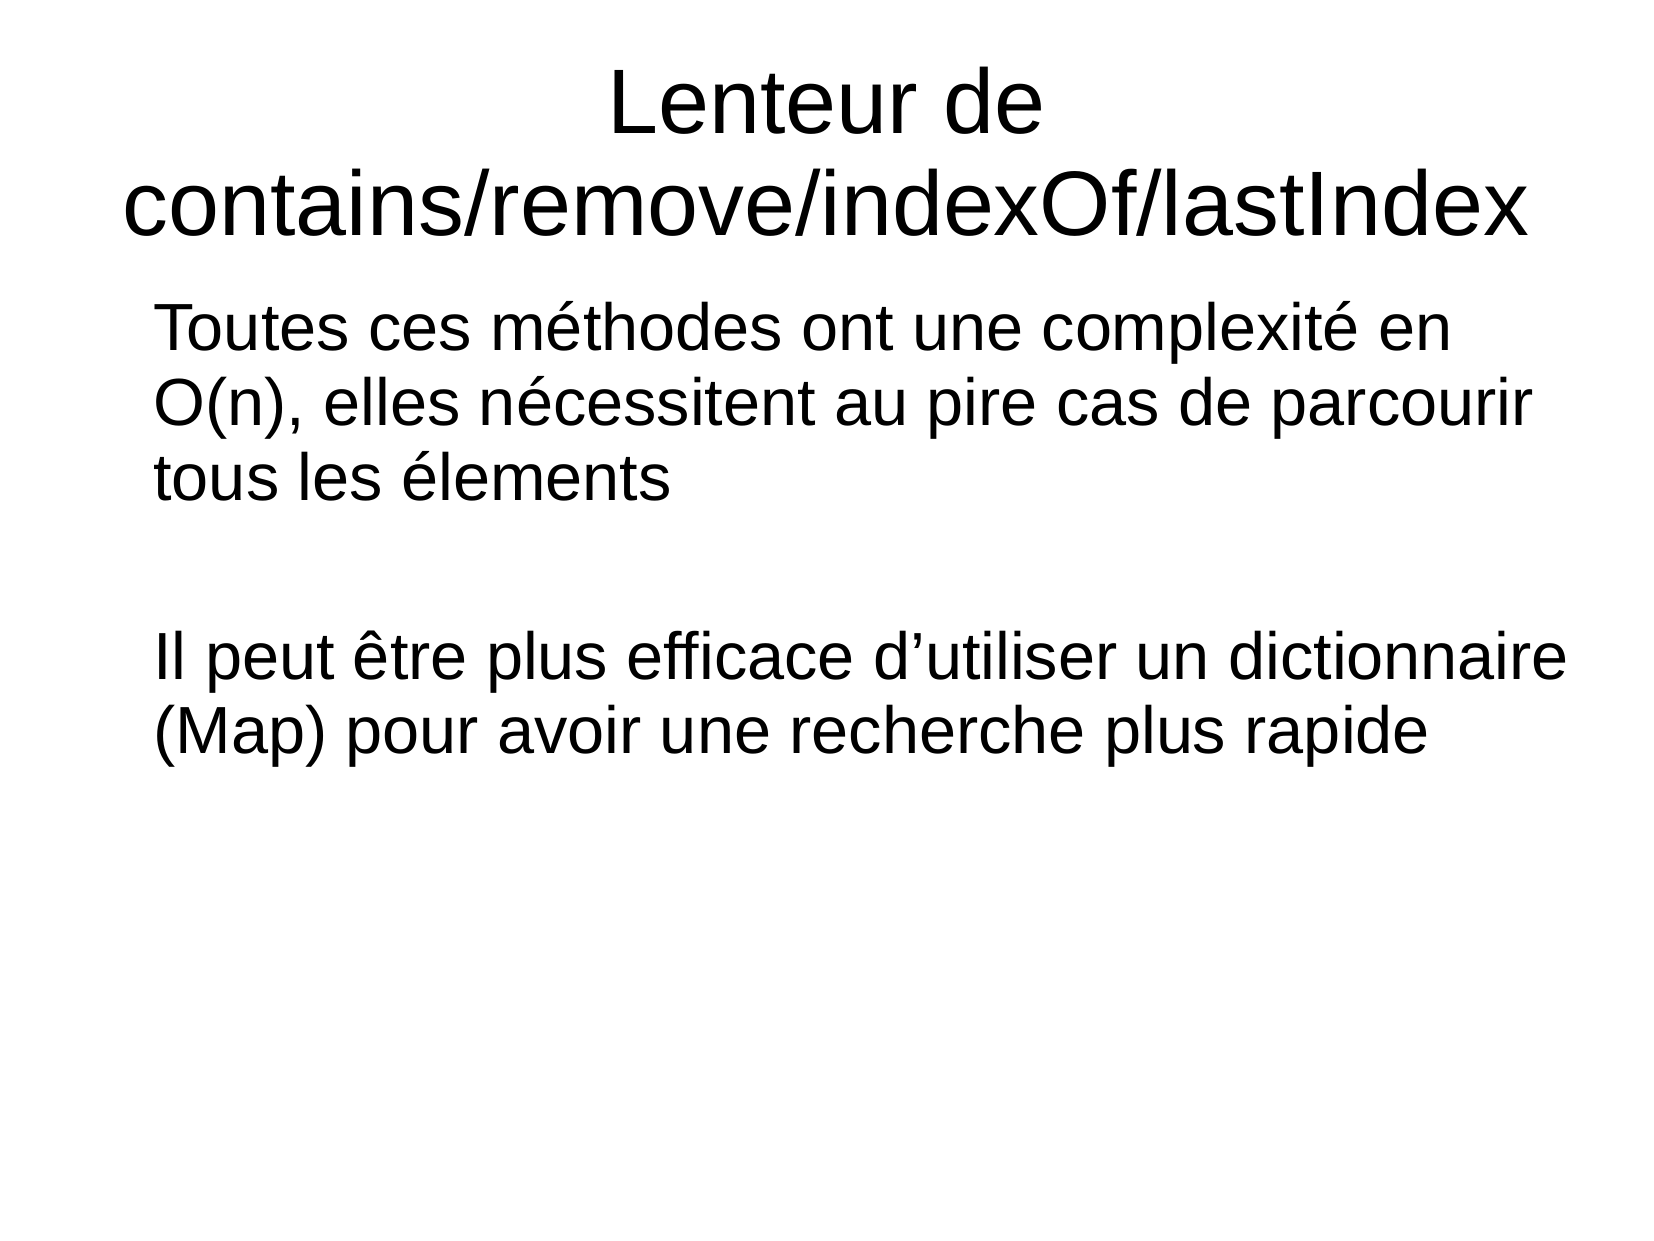

# Lenteur de contains/remove/indexOf/lastIndex
Toutes ces méthodes ont une complexité en O(n), elles nécessitent au pire cas de parcourir tous les élements
Il peut être plus efficace d’utiliser un dictionnaire (Map) pour avoir une recherche plus rapide